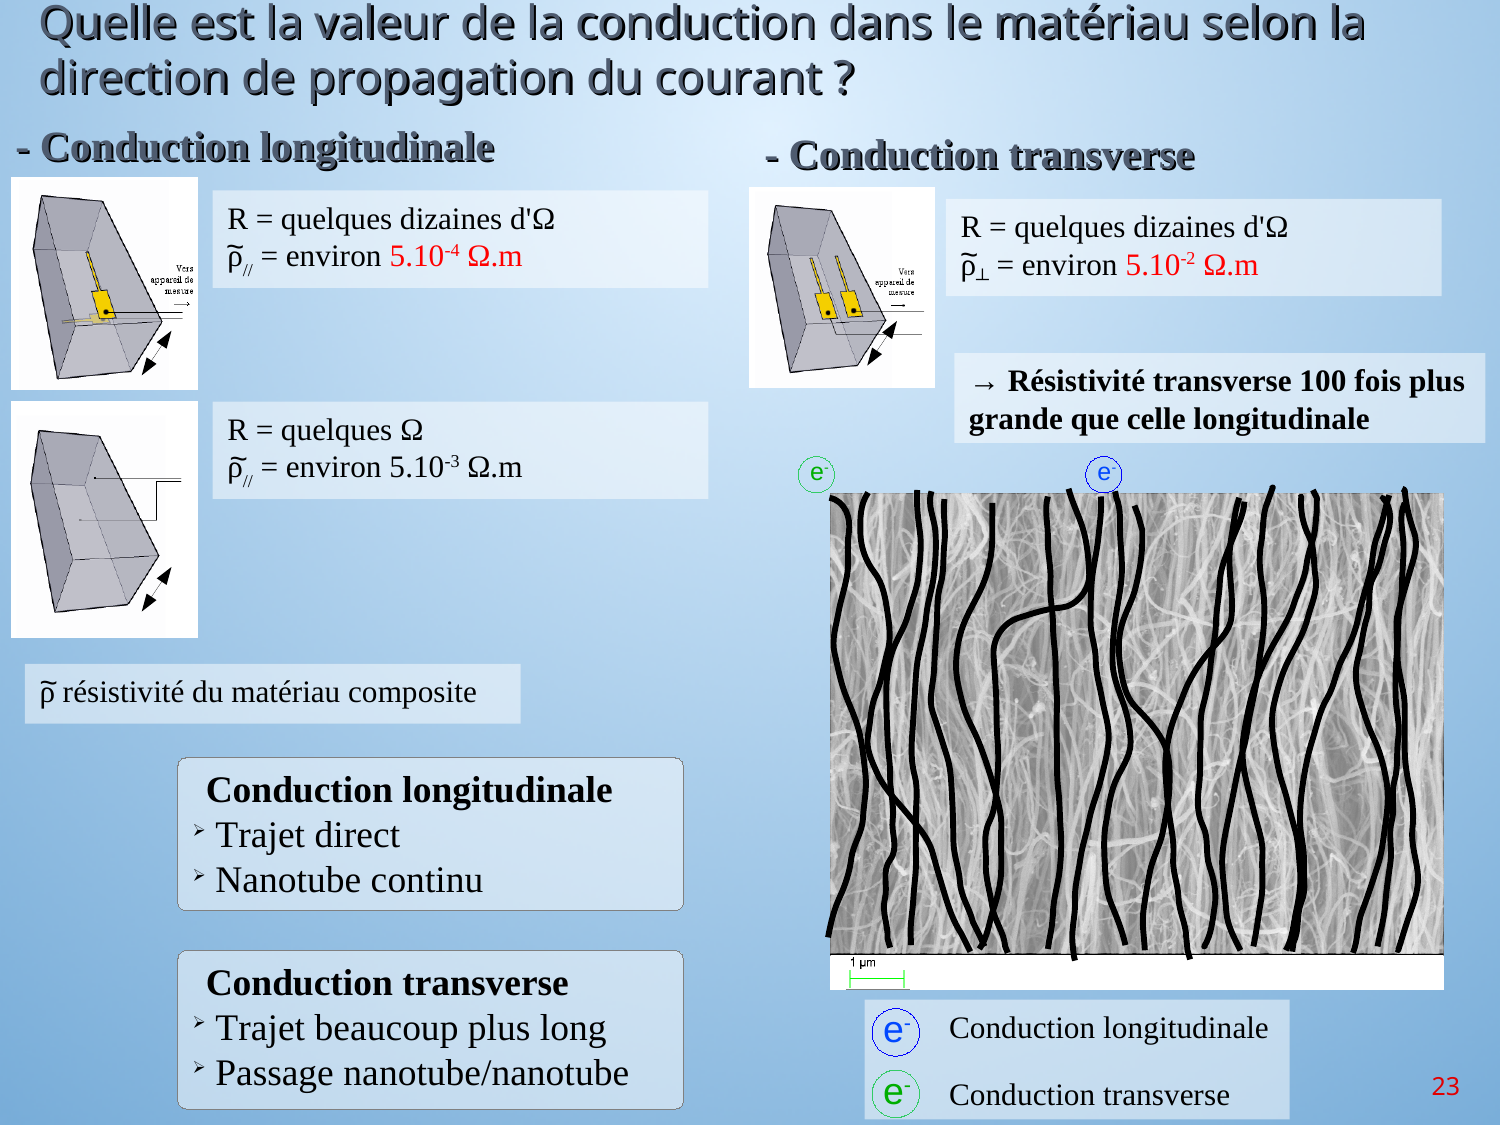

Quelle est la valeur de la conduction dans le matériau selon la direction de propagation du courant ?
- Conduction longitudinale
- Conduction transverse
R = quelques dizaines d'Ω
ρ// = environ 5.10-4 Ω.m
~
R = quelques dizaines d'Ω
ρ┴ = environ 5.10-2 Ω.m
~
→ Résistivité transverse 100 fois plus grande que celle longitudinale
R = quelques Ω
ρ// = environ 5.10-3 Ω.m
~
e-
e-
~
ρ résistivité du matériau composite
Conduction longitudinale
 Trajet direct
 Nanotube continu
Conduction transverse
 Trajet beaucoup plus long
 Passage nanotube/nanotube
e-
 Conduction longitudinale
 Conduction transverse
e-